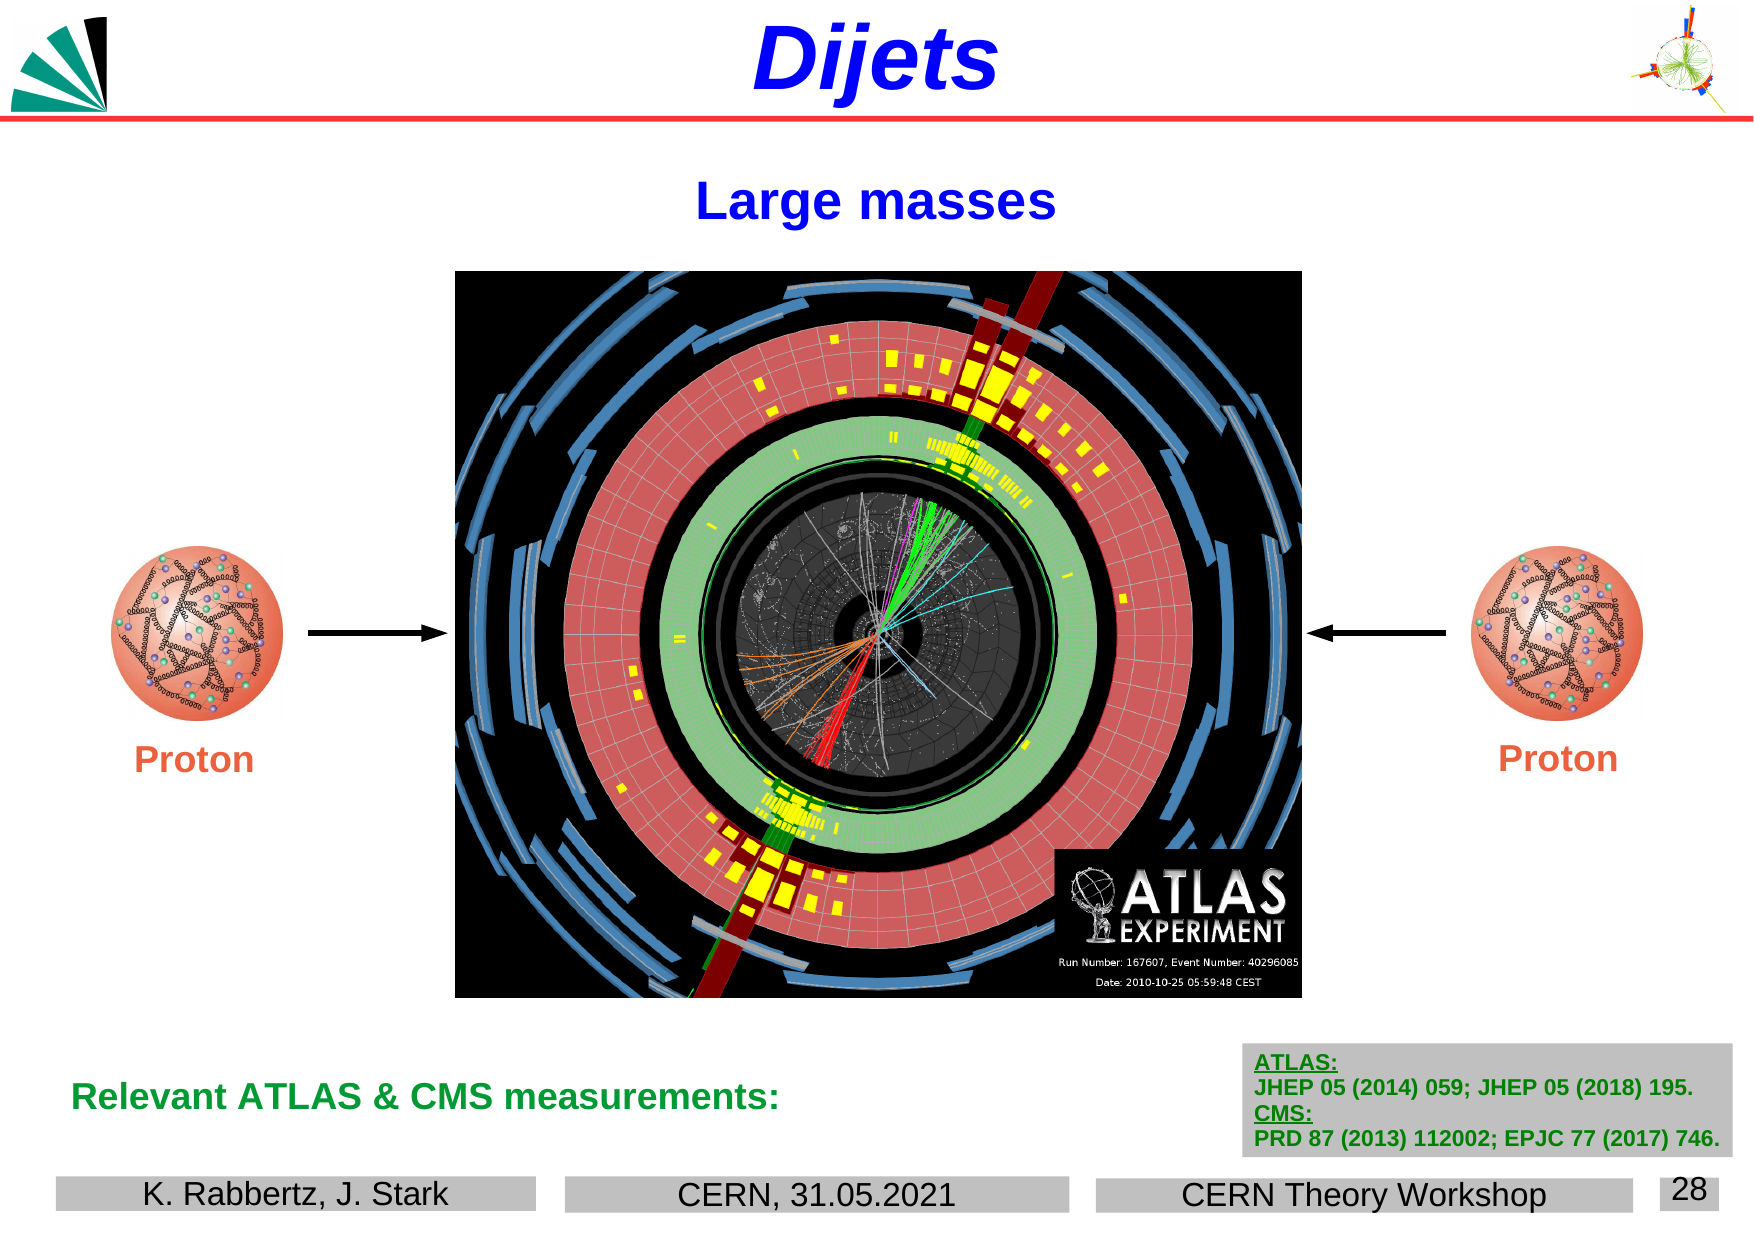

# Dijets
Large masses
Proton
Proton
ATLAS:
JHEP 05 (2014) 059; JHEP 05 (2018) 195.
CMS:
PRD 87 (2013) 112002; EPJC 77 (2017) 746.
Relevant ATLAS & CMS measurements: